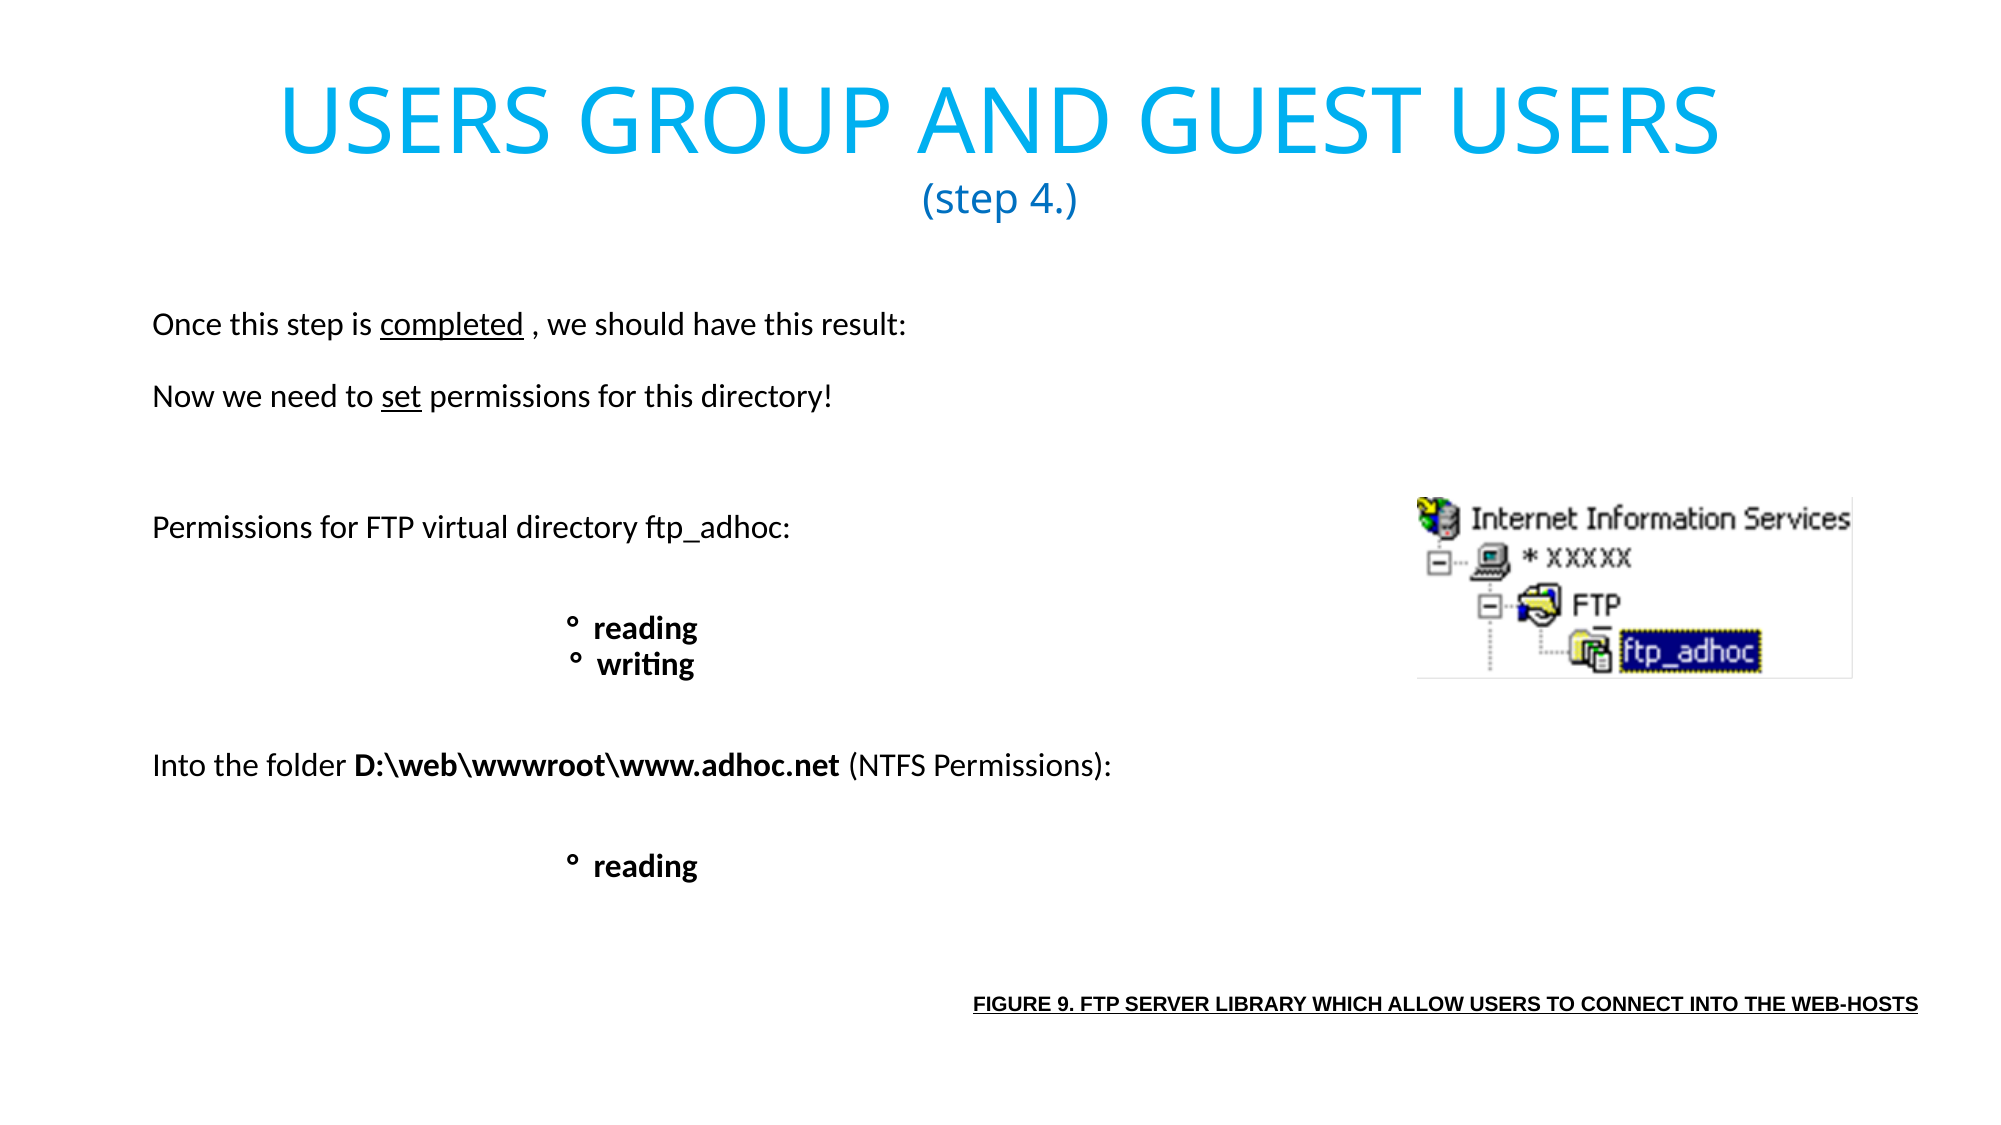

# USERS GROUP AND GUEST USERS (step 4.)
Once this step is completed , we should have this result:
Now we need to set permissions for this directory!
Permissions for FTP virtual directory ftp_adhoc:
°  reading
° writing
Into the folder D:\web\wwwroot\www.adhoc.net (NTFS Permissions):
° reading
FIGURE 9. FTP SERVER LIBRARY WHICH ALLOW USERS TO CONNECT INTO THE WEB-HOSTS